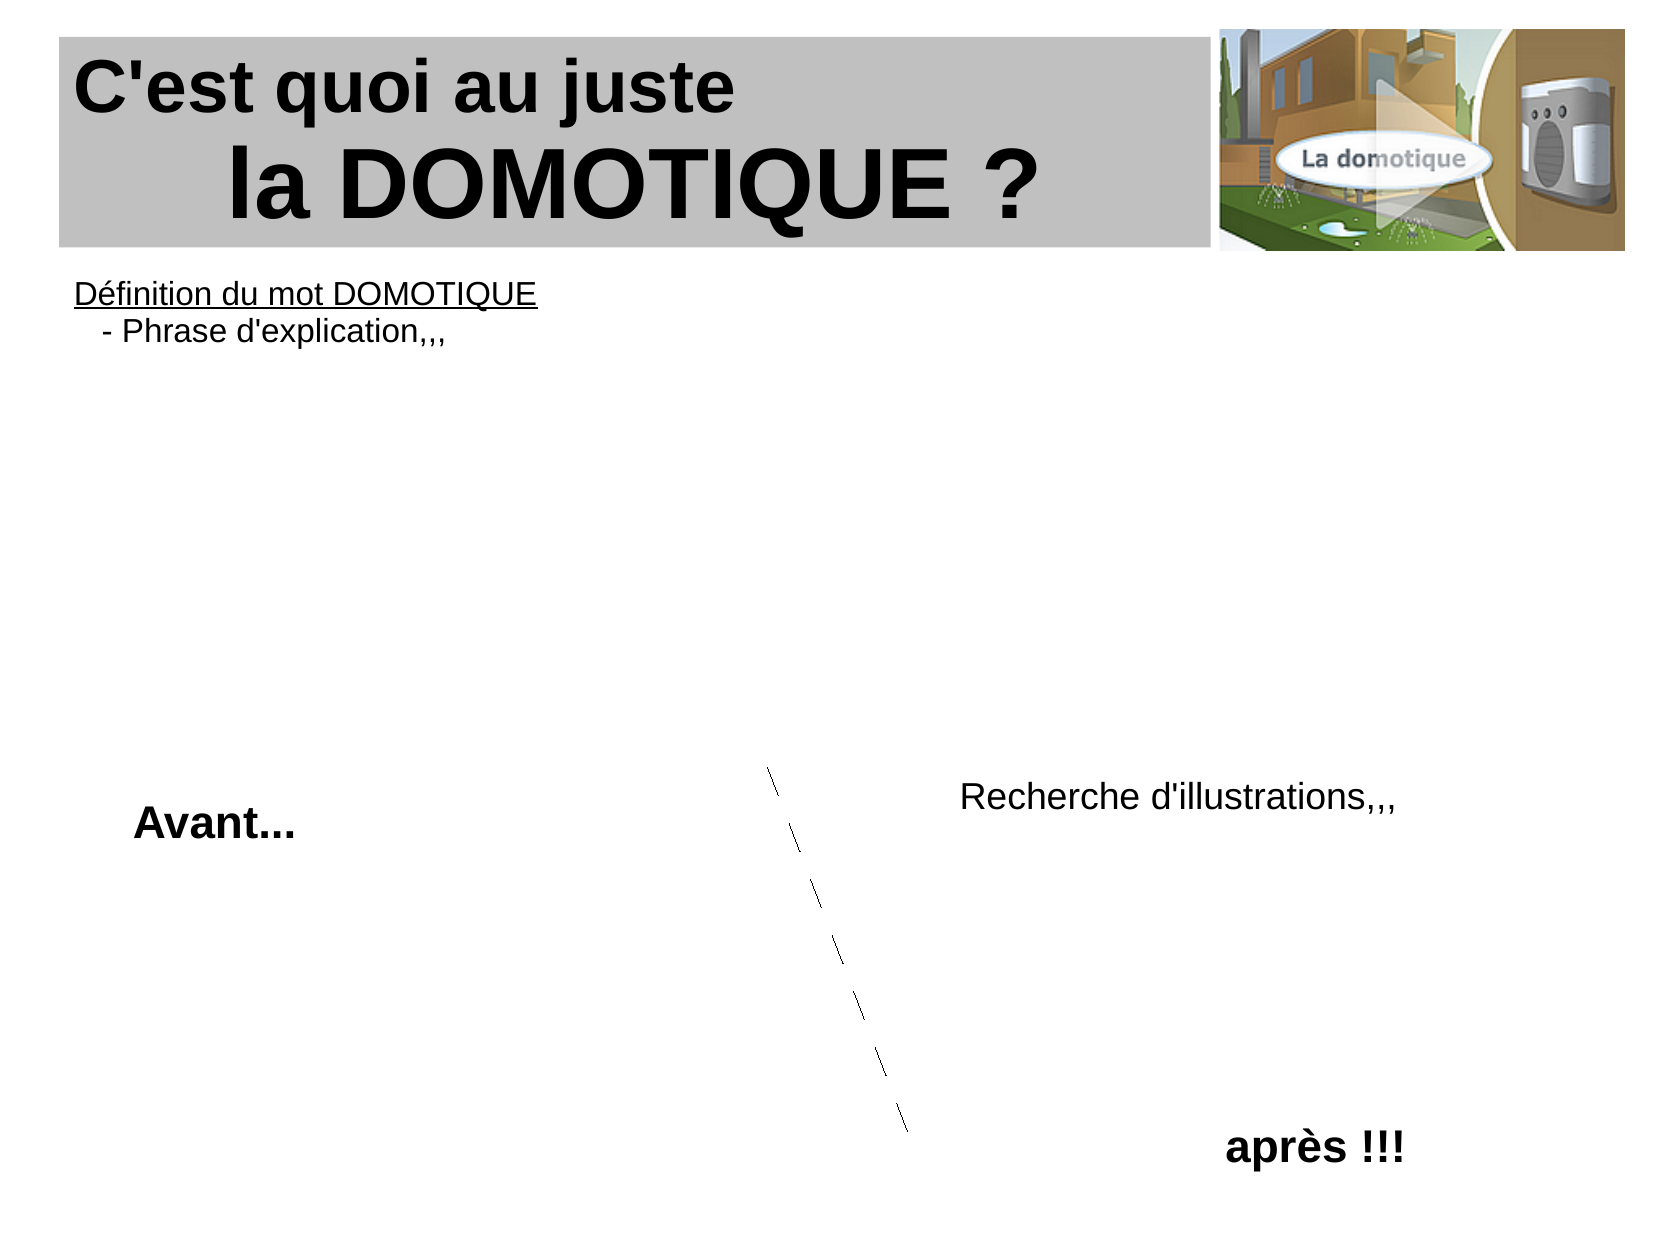

C'est quoi au juste
la DOMOTIQUE ?
Définition du mot DOMOTIQUE
 - Phrase d'explication,,,
Recherche d'illustrations,,,
Avant...
après !!!